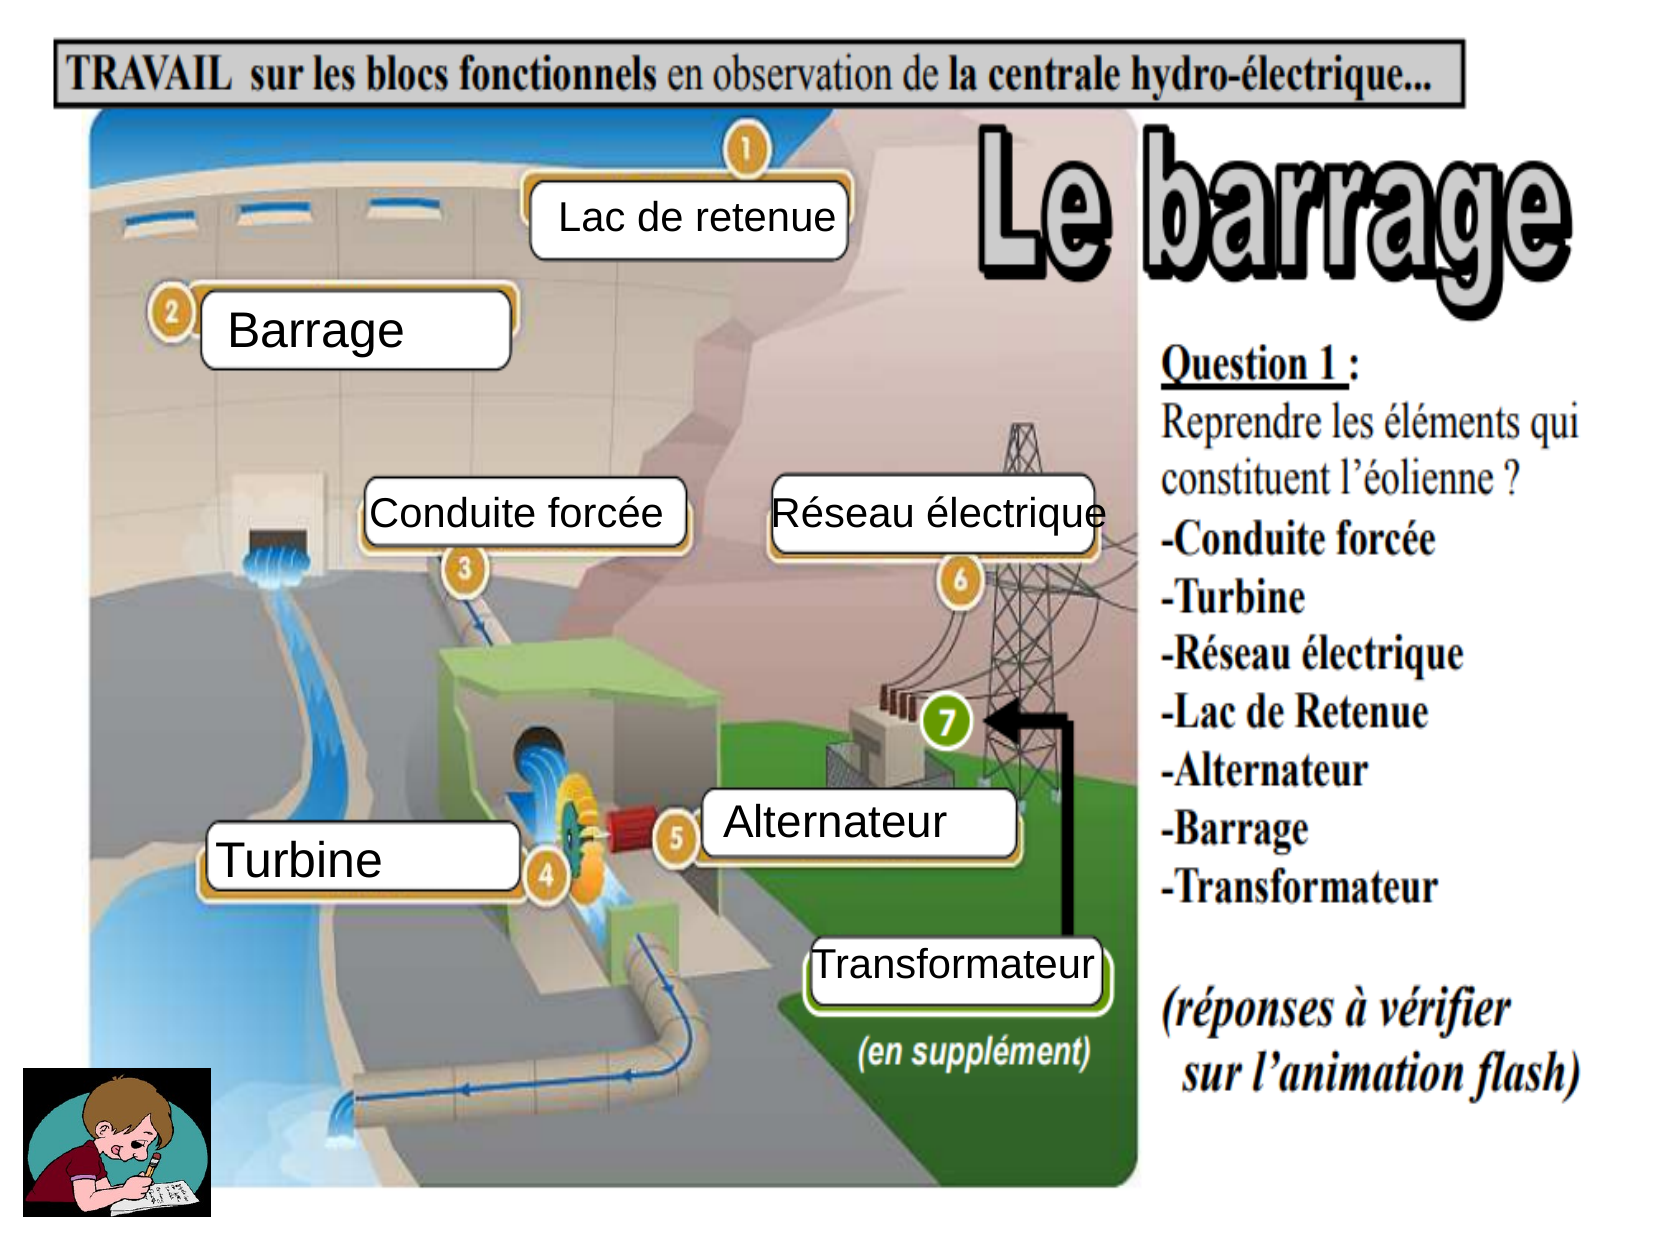

Lac de retenue
Barrage
Conduite forcée
Réseau électrique
Alternateur
Turbine
Transformateur